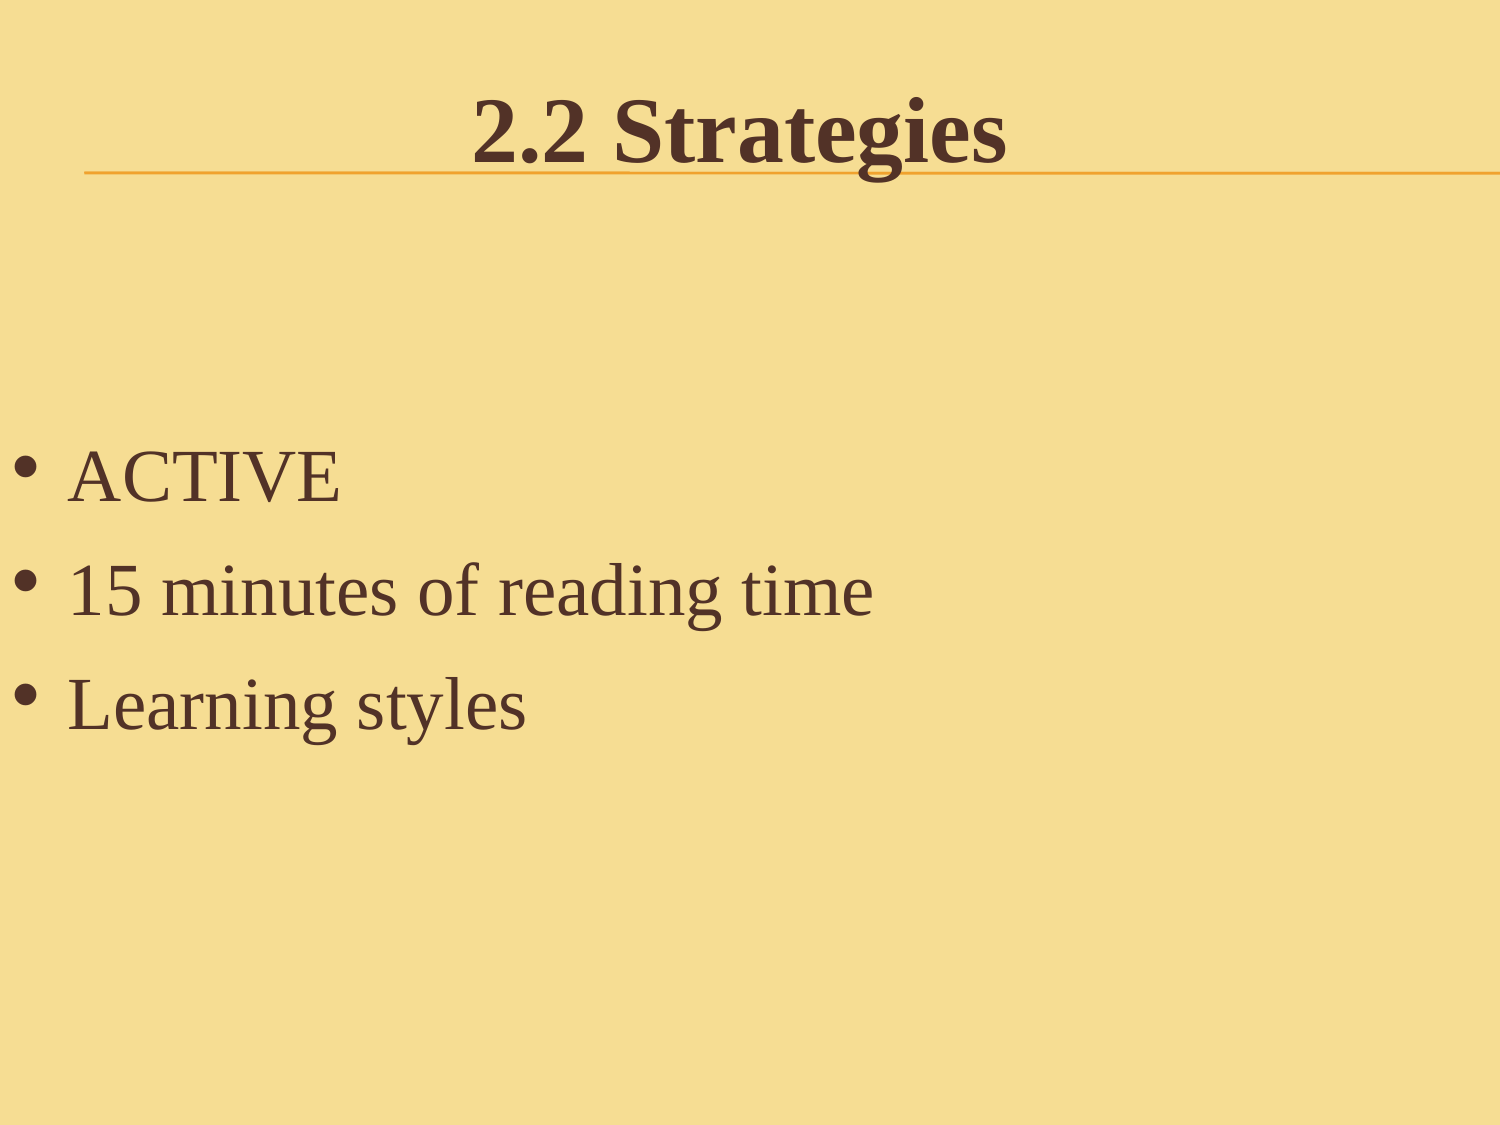

# 2.2 Strategies
ACTIVE
15 minutes of reading time
Learning styles